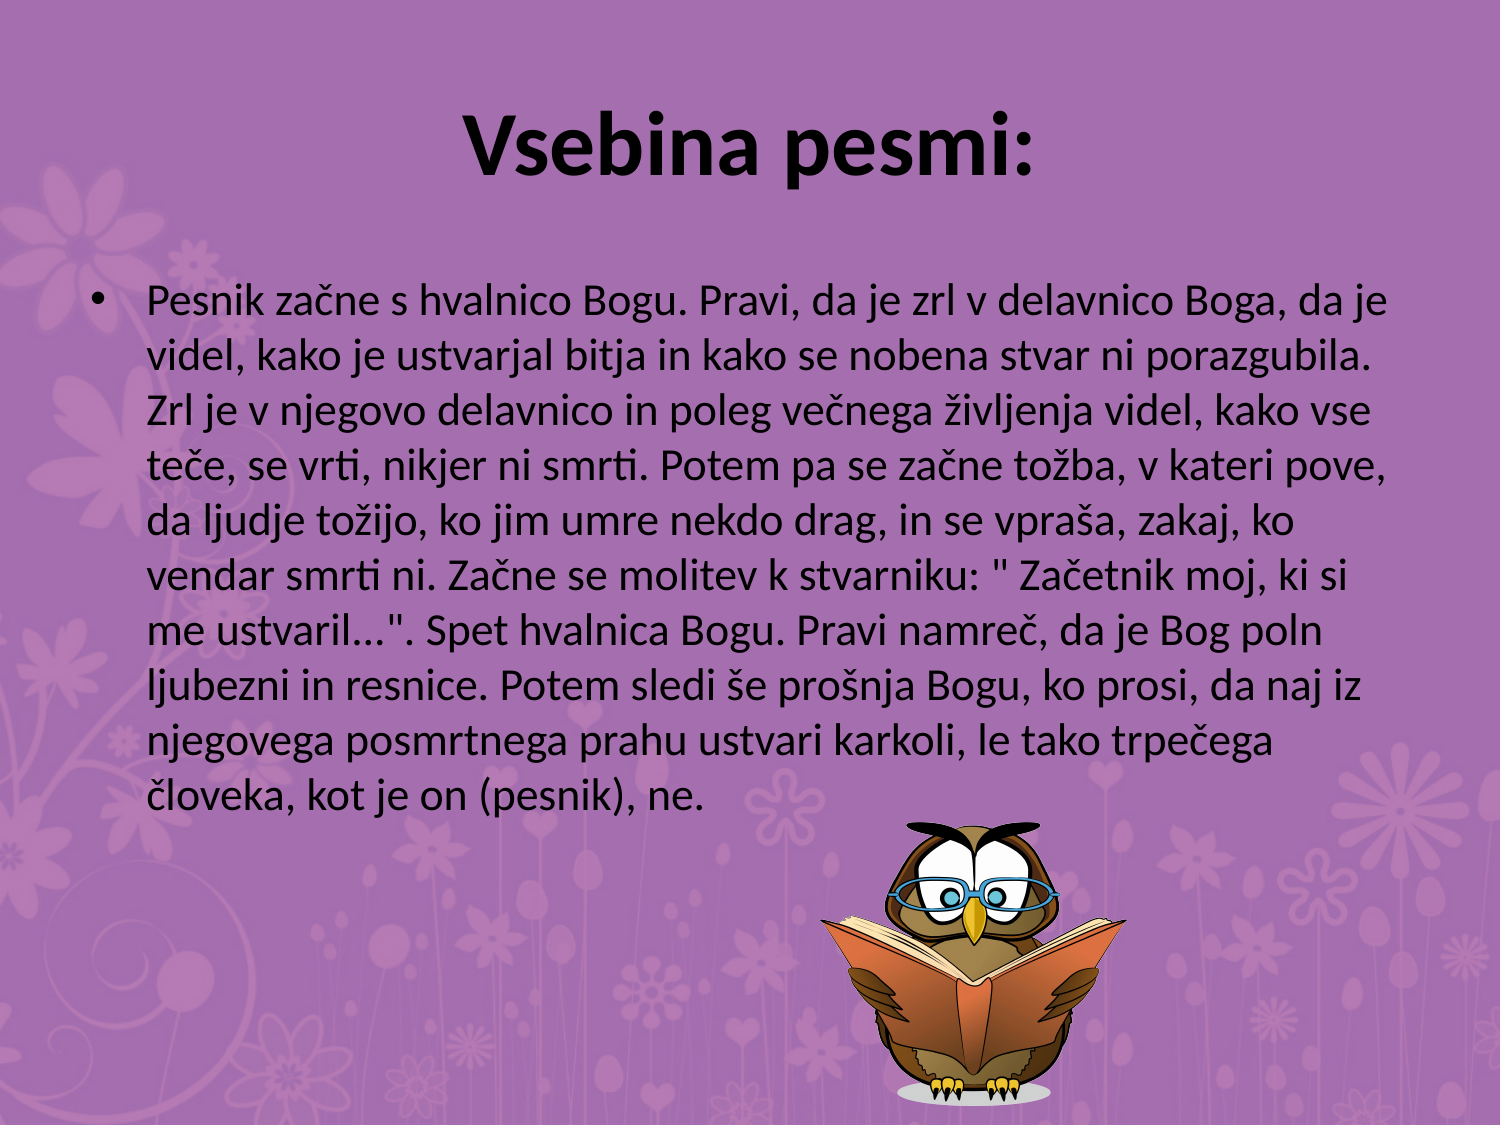

# Vsebina pesmi:
Pesnik začne s hvalnico Bogu. Pravi, da je zrl v delavnico Boga, da je videl, kako je ustvarjal bitja in kako se nobena stvar ni porazgubila. Zrl je v njegovo delavnico in poleg večnega življenja videl, kako vse teče, se vrti, nikjer ni smrti. Potem pa se začne tožba, v kateri pove, da ljudje tožijo, ko jim umre nekdo drag, in se vpraša, zakaj, ko vendar smrti ni. Začne se molitev k stvarniku: " Začetnik moj, ki si me ustvaril...". Spet hvalnica Bogu. Pravi namreč, da je Bog poln ljubezni in resnice. Potem sledi še prošnja Bogu, ko prosi, da naj iz njegovega posmrtnega prahu ustvari karkoli, le tako trpečega človeka, kot je on (pesnik), ne.